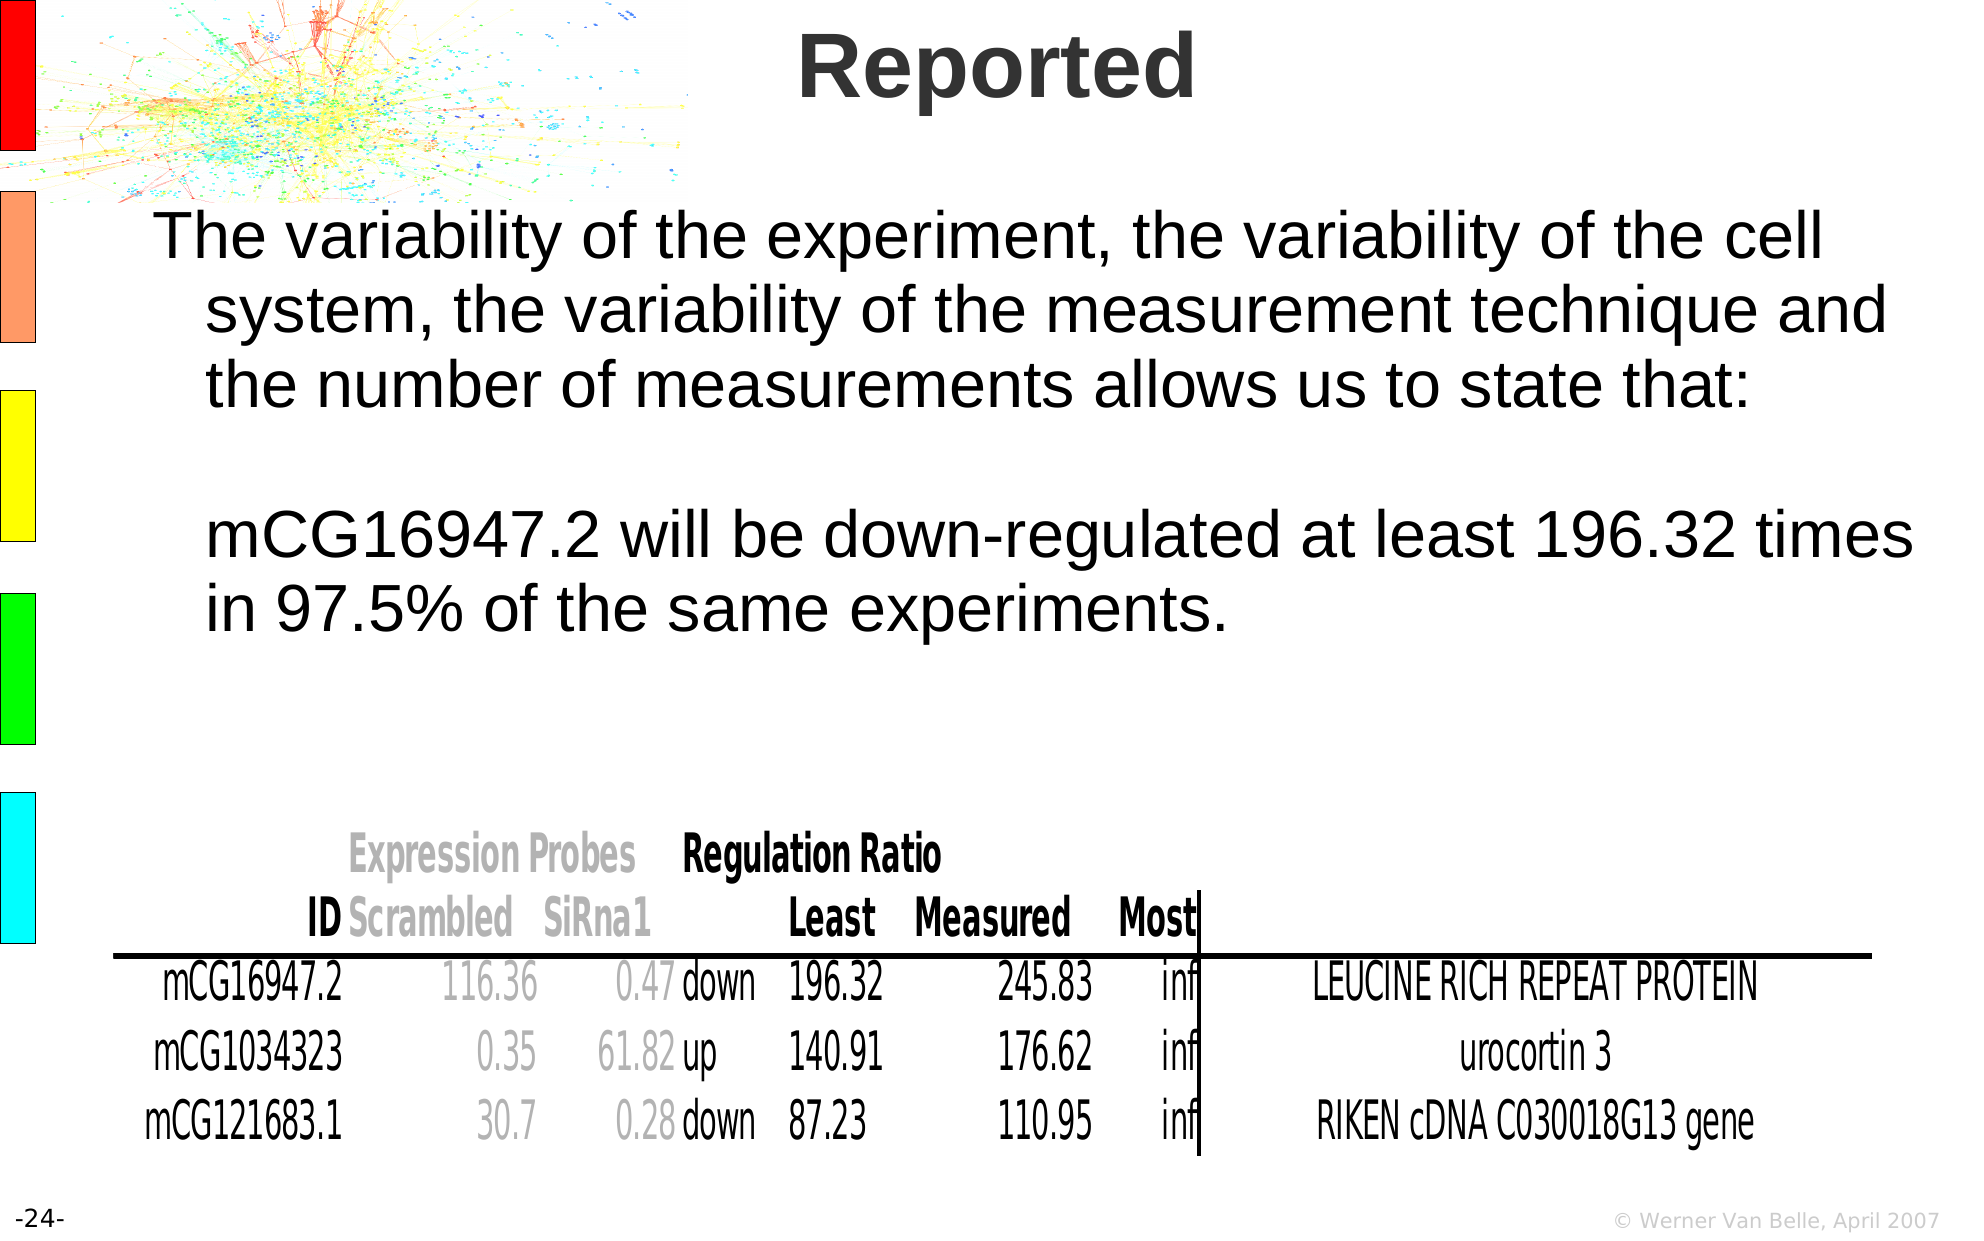

# Reported
The variability of the experiment, the variability of the cell system, the variability of the measurement technique and the number of measurements allows us to state that:
mCG16947.2 will be down-regulated at least 196.32 times in 97.5% of the same experiments.